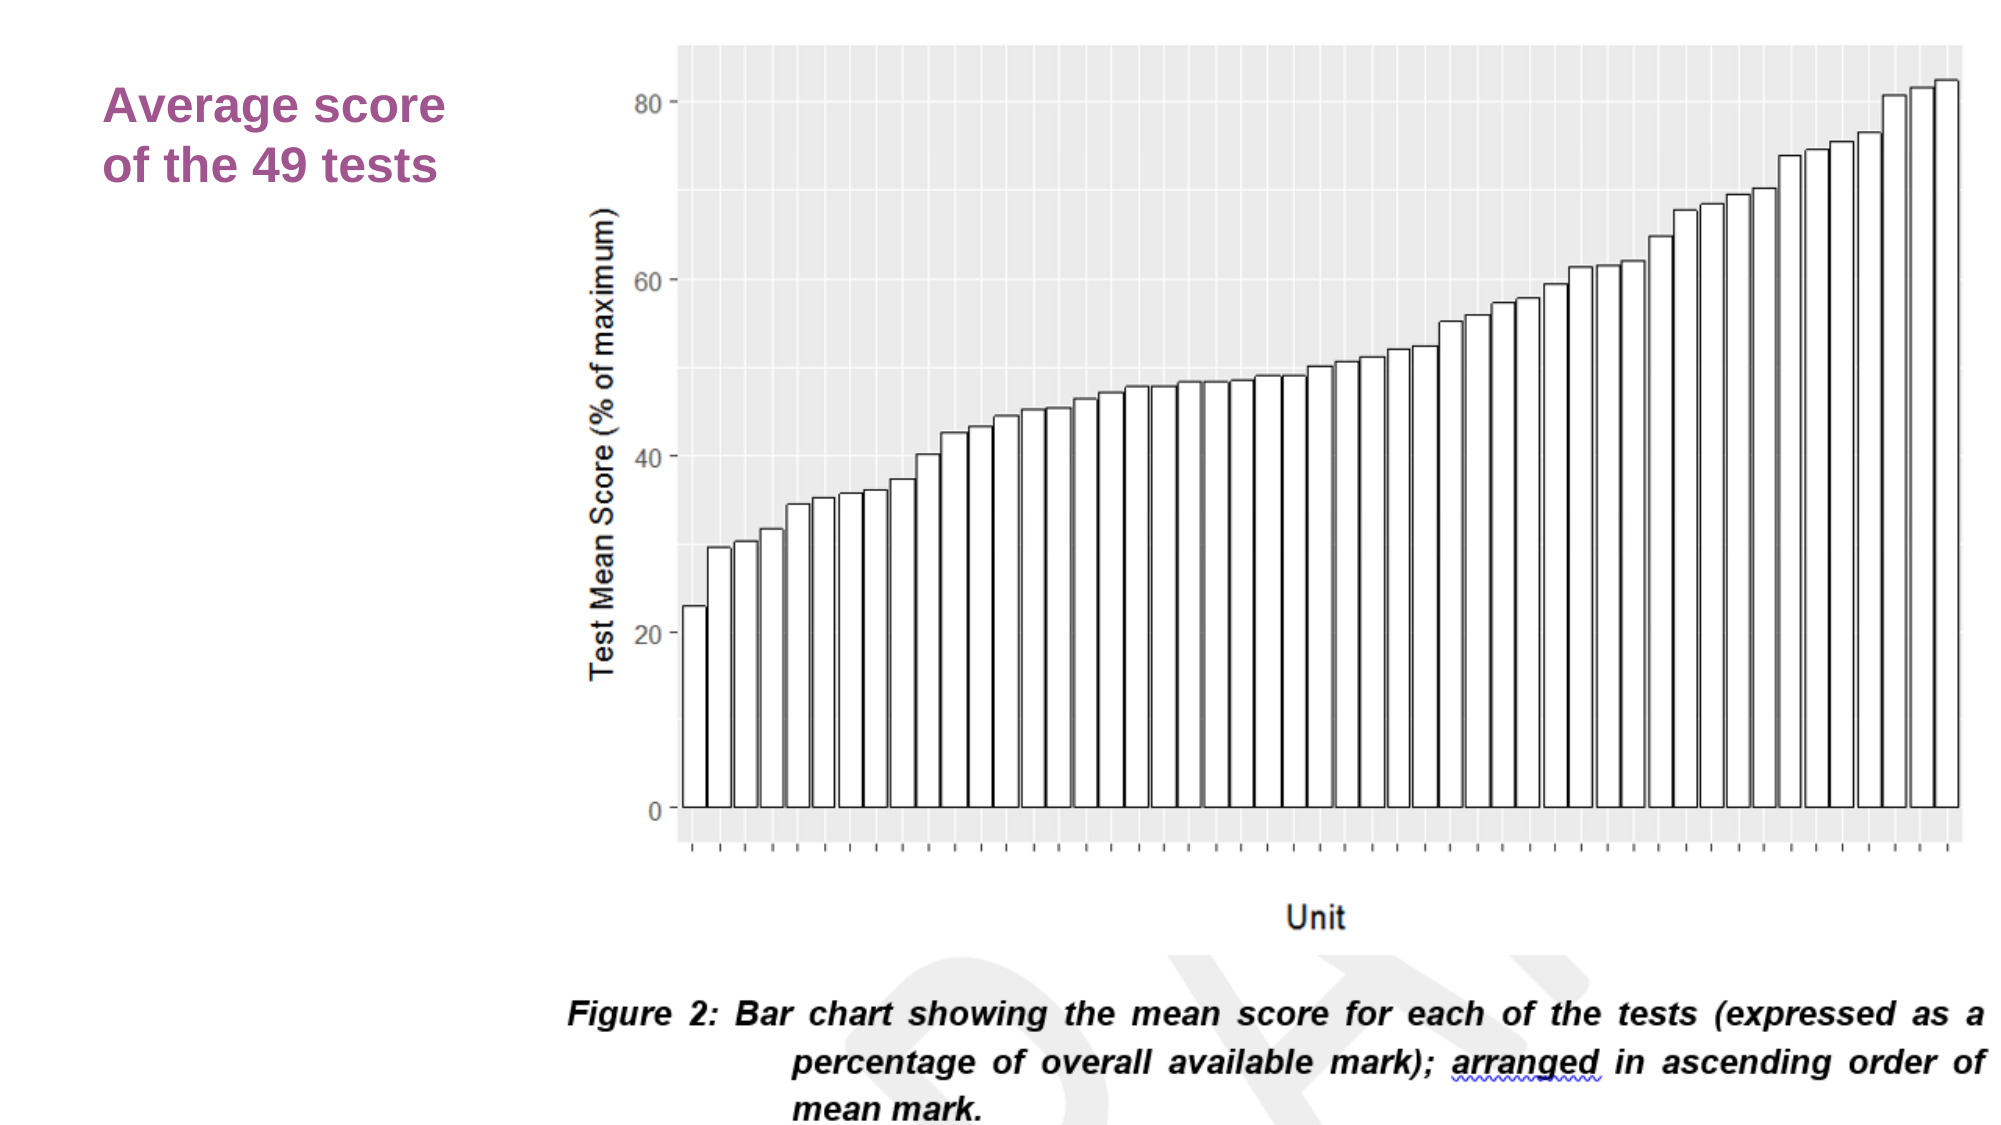

# Average score of the 49 tests